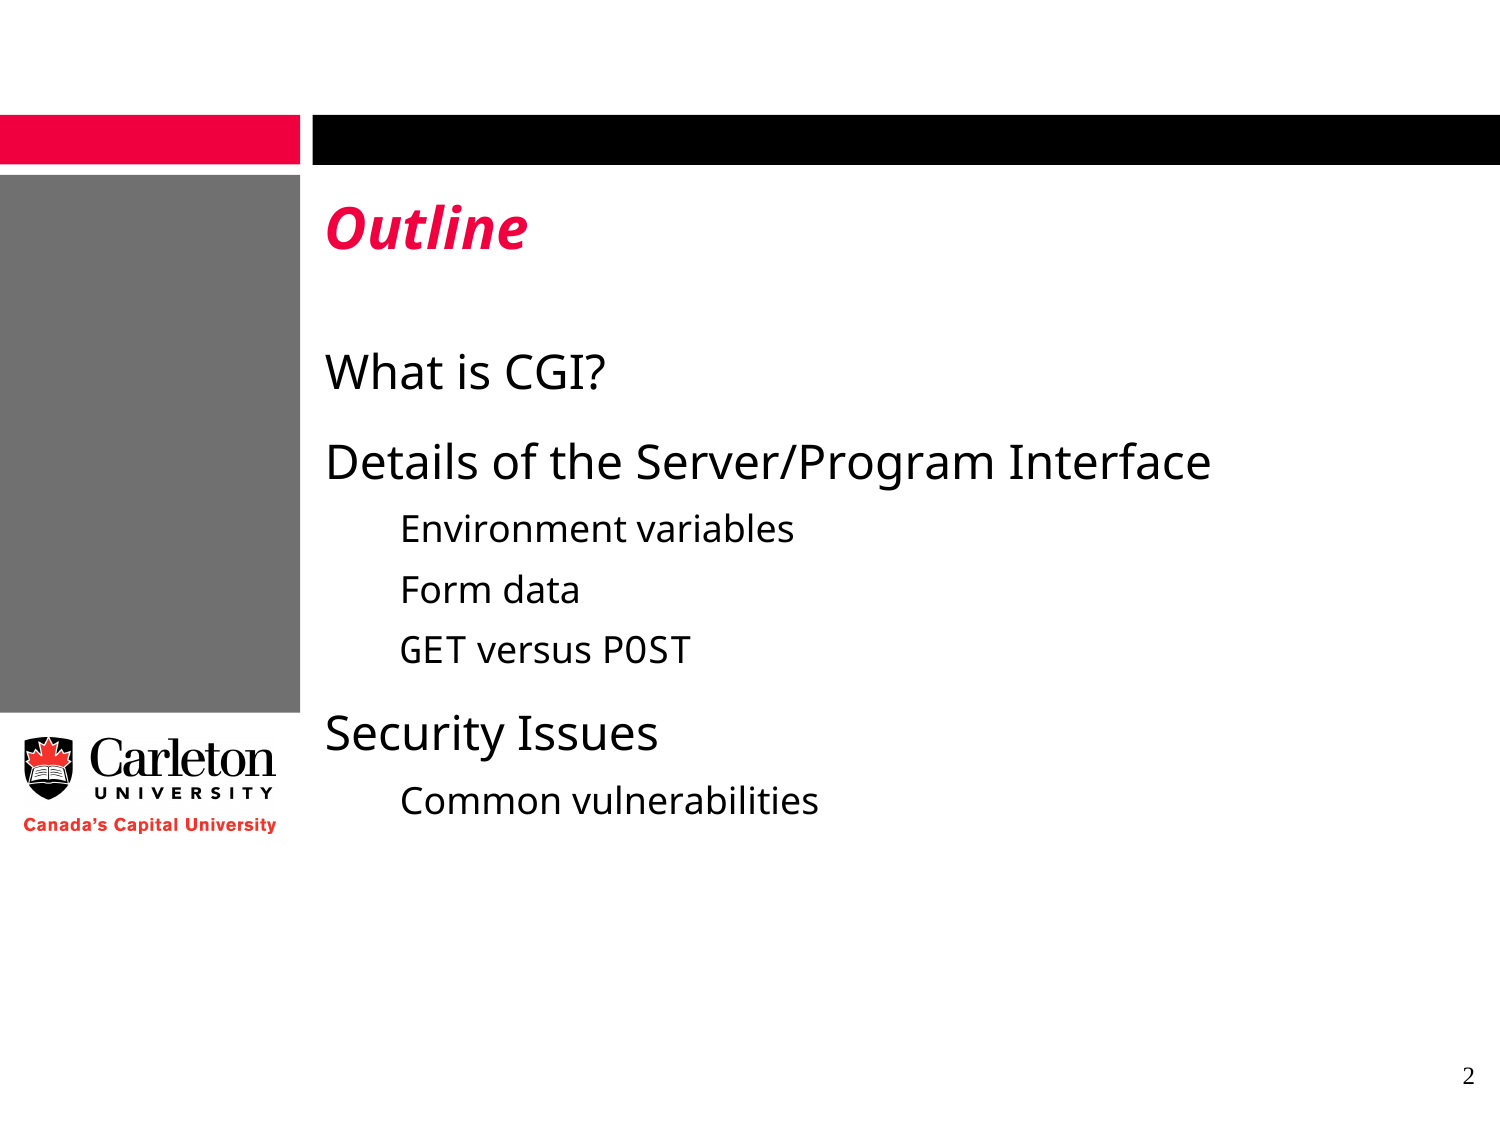

# Outline
What is CGI?
Details of the Server/Program Interface
Environment variables
Form data
GET versus POST
Security Issues
Common vulnerabilities
2